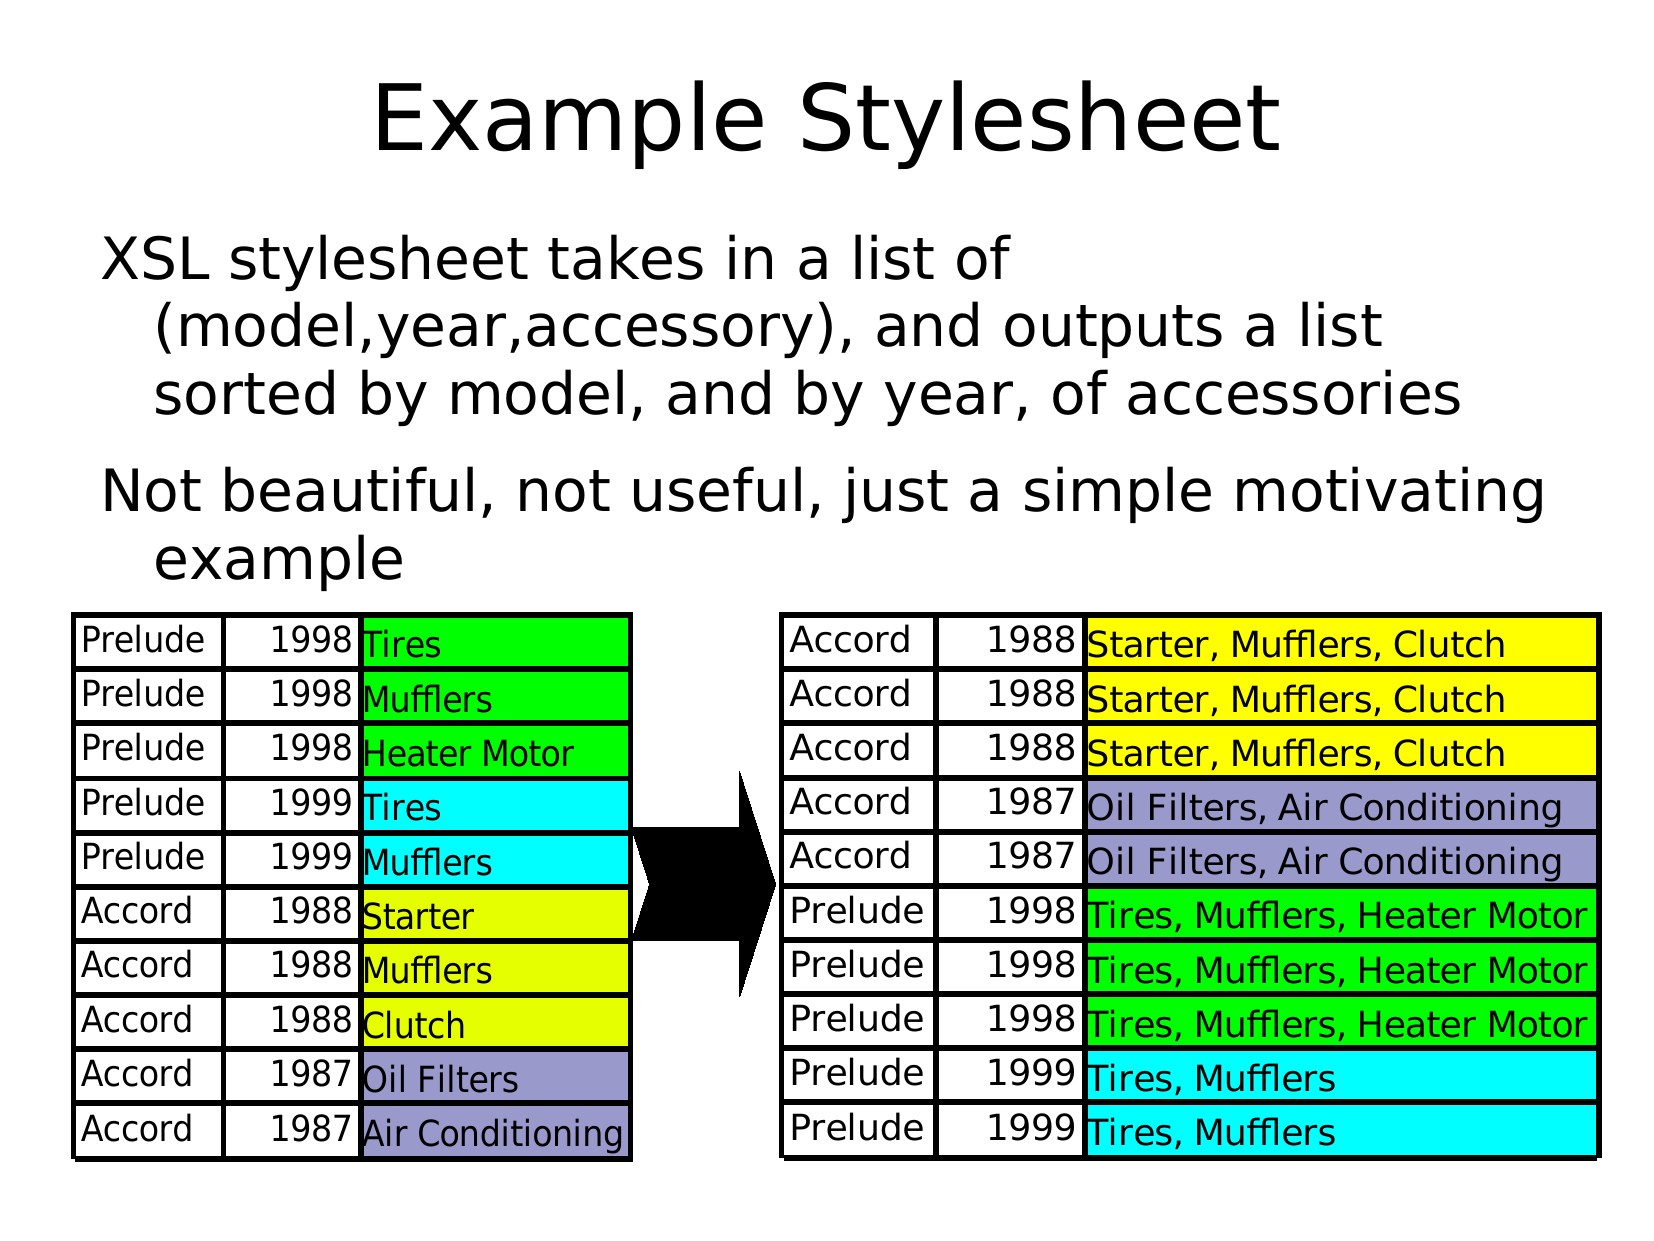

Example Stylesheet
# XSL stylesheet takes in a list of (model,year,accessory), and outputs a list sorted by model, and by year, of accessories
Not beautiful, not useful, just a simple motivating example